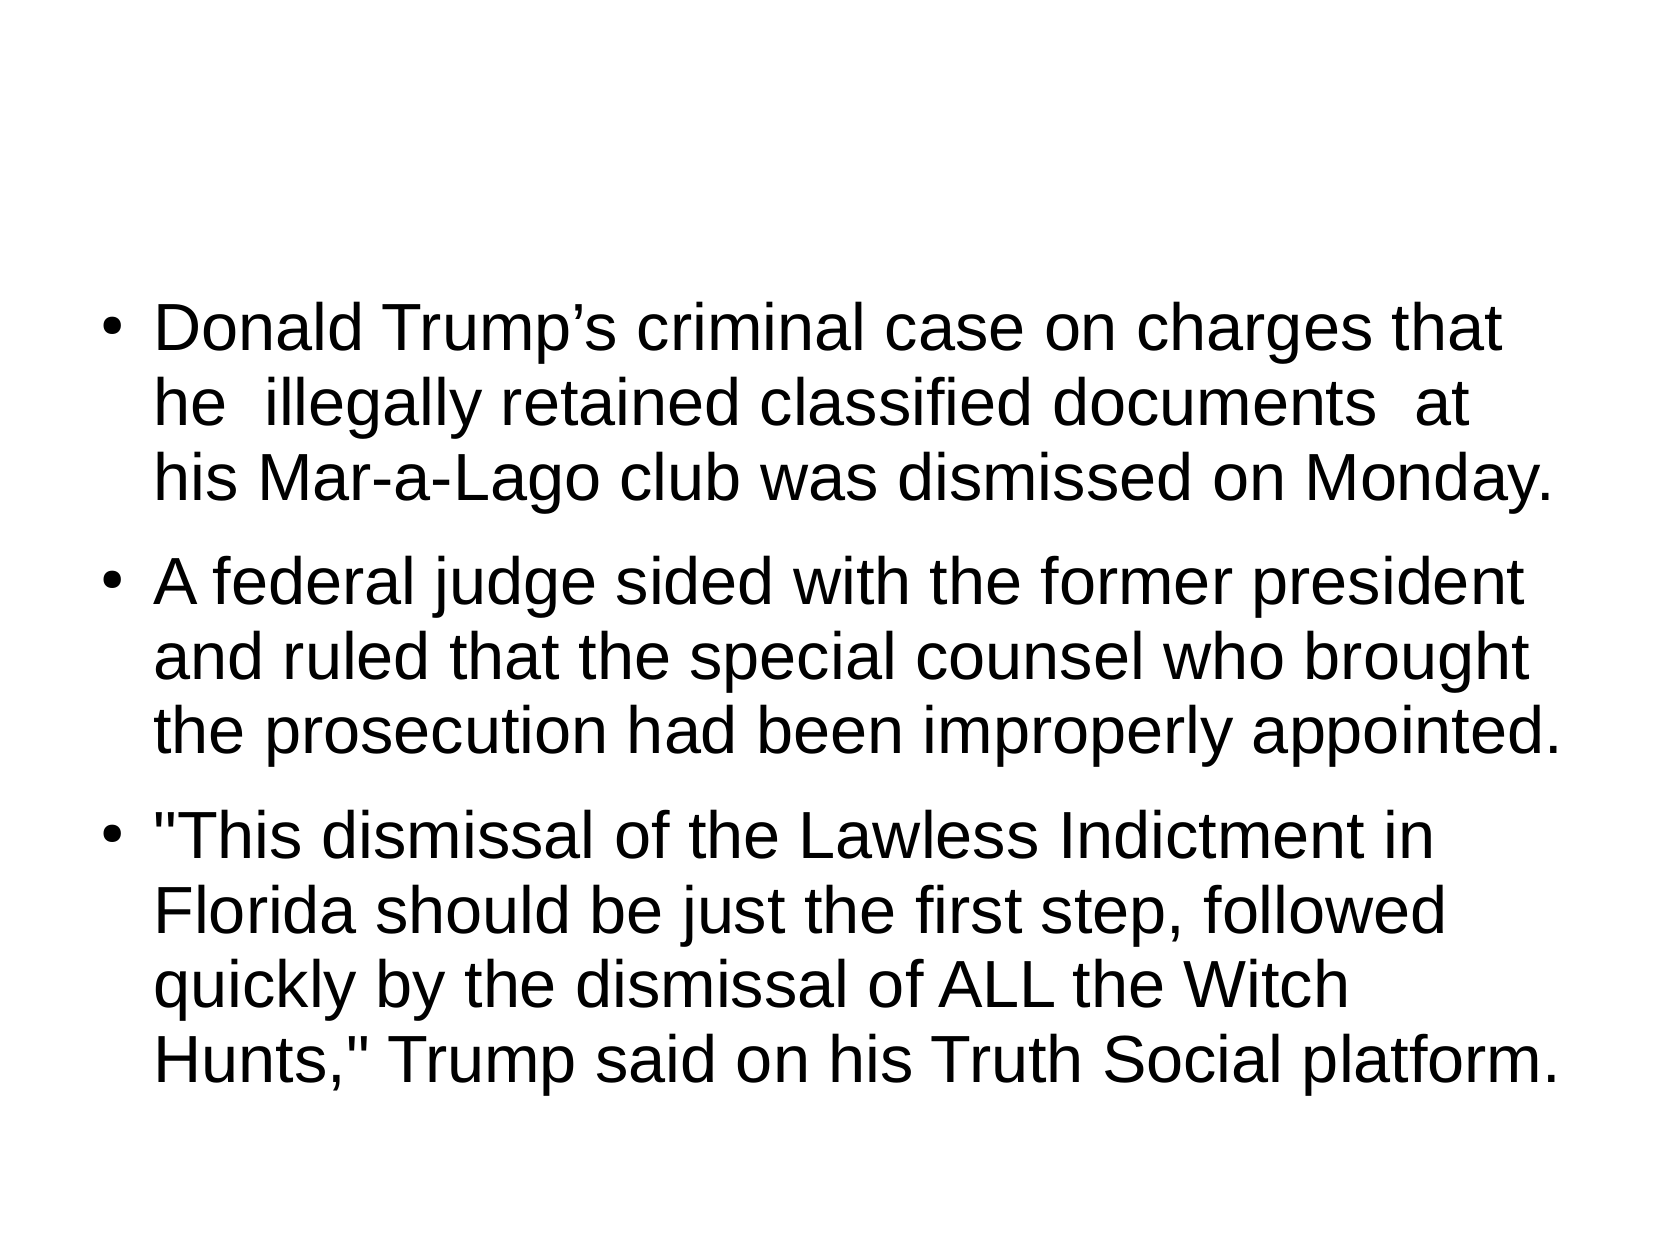

#
Donald Trump’s criminal case on charges that he  illegally retained classified documents  at his Mar-a-Lago club was dismissed on Monday.
A federal judge sided with the former president and ruled that the special counsel who brought the prosecution had been improperly appointed.
"This dismissal of the Lawless Indictment in Florida should be just the first step, followed quickly by the dismissal of ALL the Witch Hunts," Trump said on his Truth Social platform.